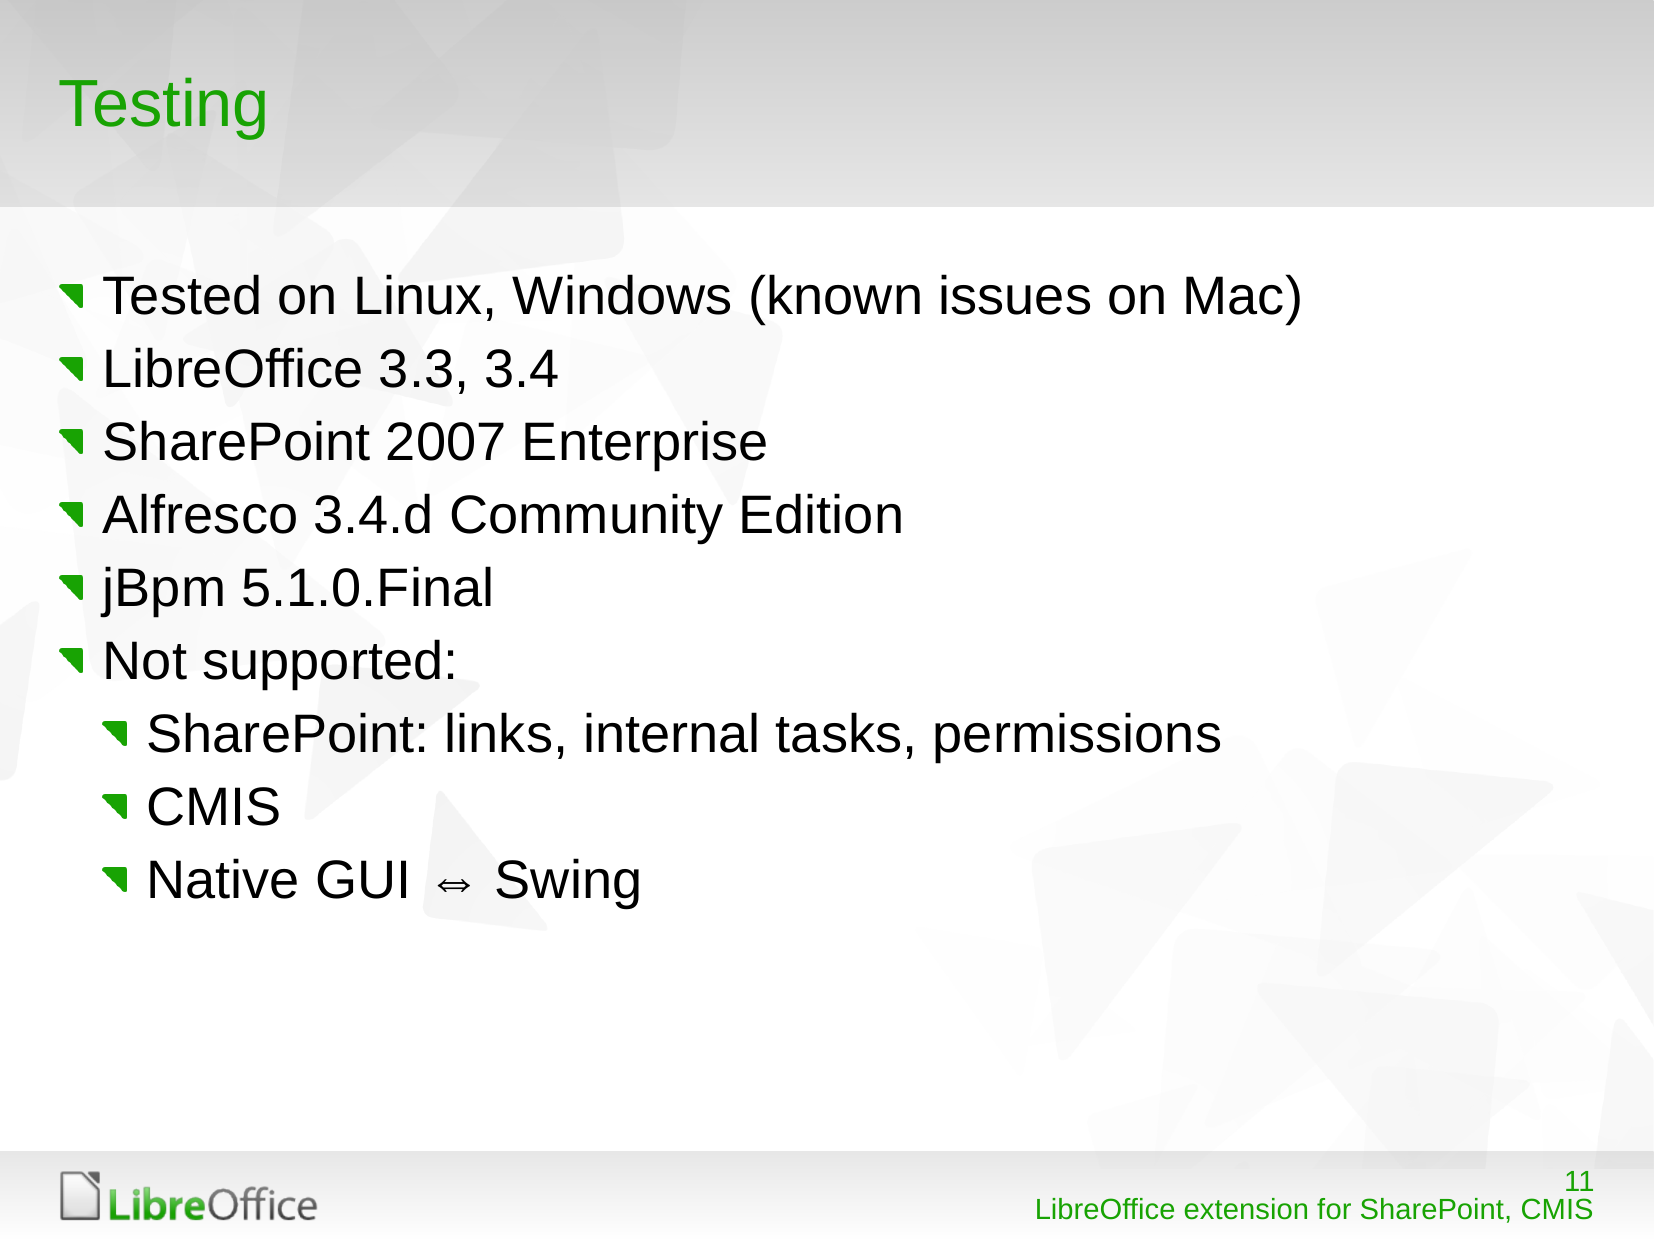

# Testing
Tested on Linux, Windows (known issues on Mac)
LibreOffice 3.3, 3.4
SharePoint 2007 Enterprise
Alfresco 3.4.d Community Edition
jBpm 5.1.0.Final
Not supported:
SharePoint: links, internal tasks, permissions
CMIS
Native GUI ⇔ Swing
11
LibreOffice extension for SharePoint, CMIS